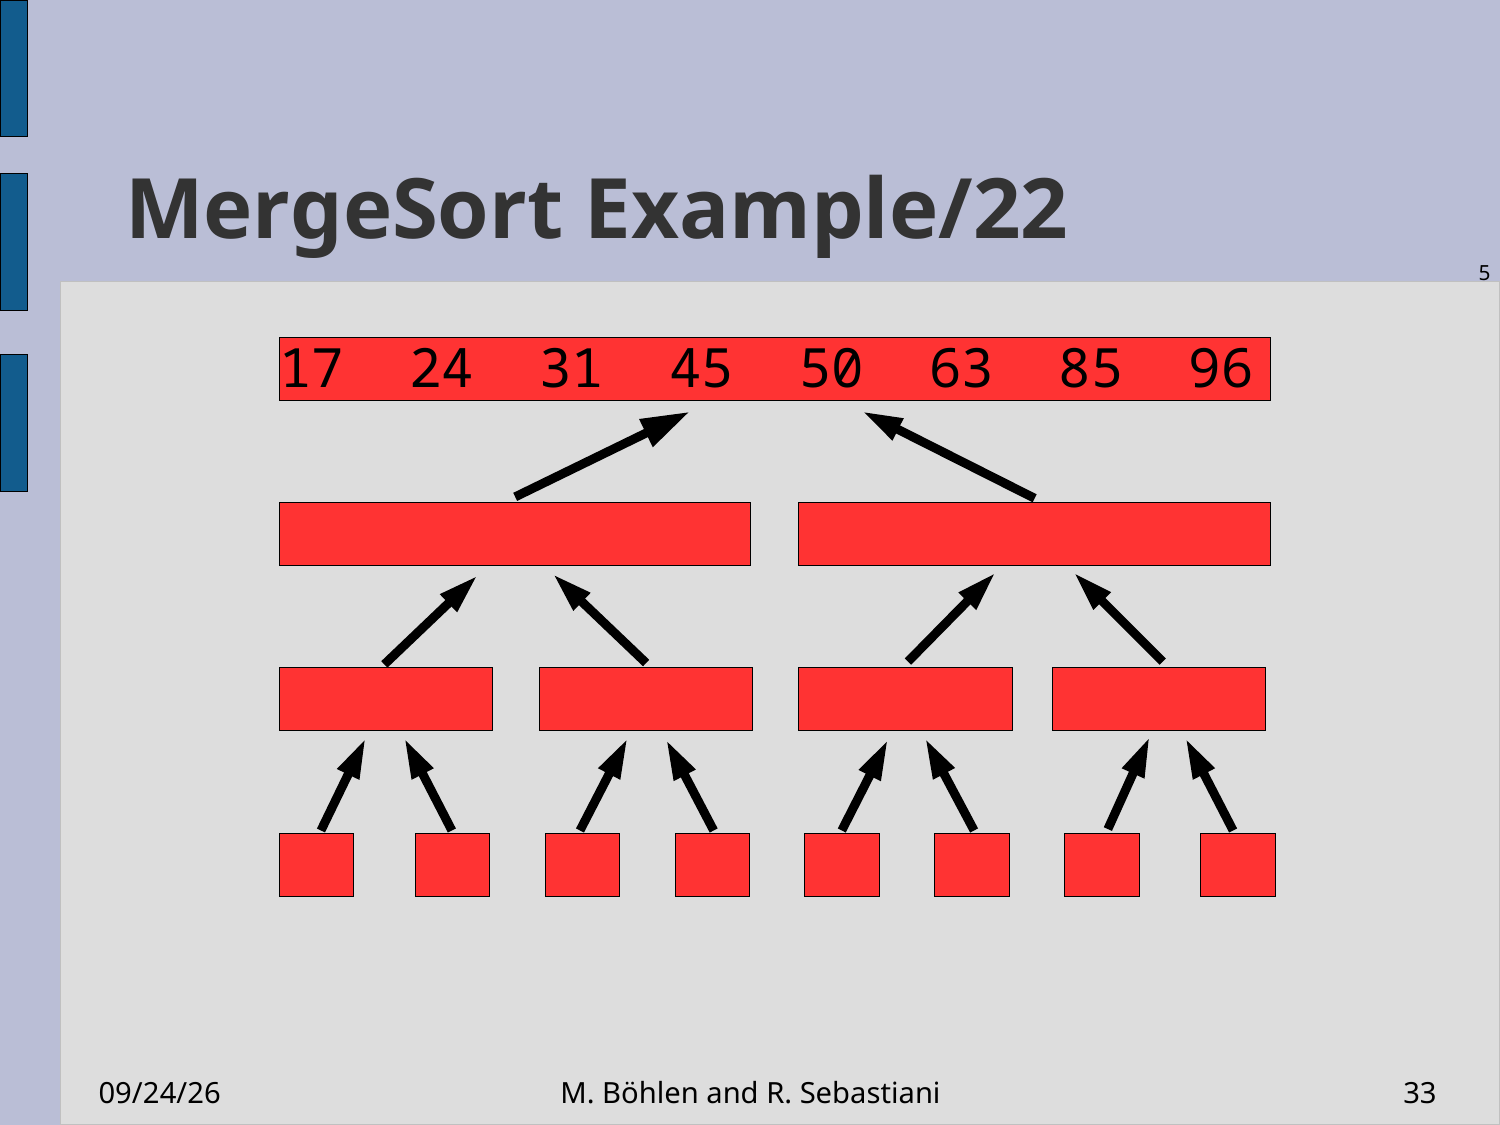

# MergeSort Example/22
5
17 24 31 45 50 63 85 96
M. Böhlen and R. Sebastiani
33